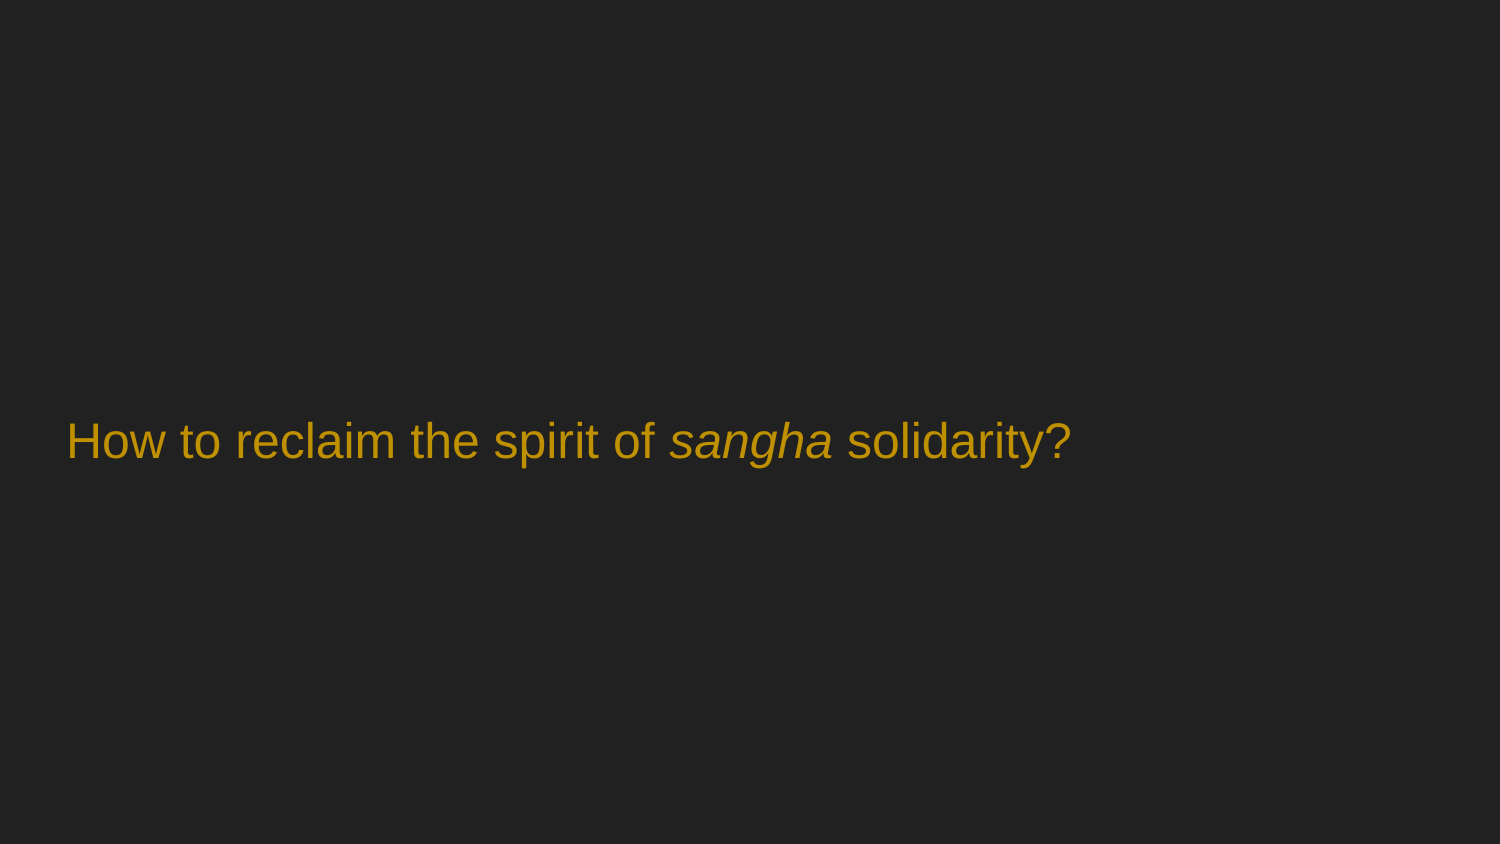

# How to reclaim the spirit of sangha solidarity?